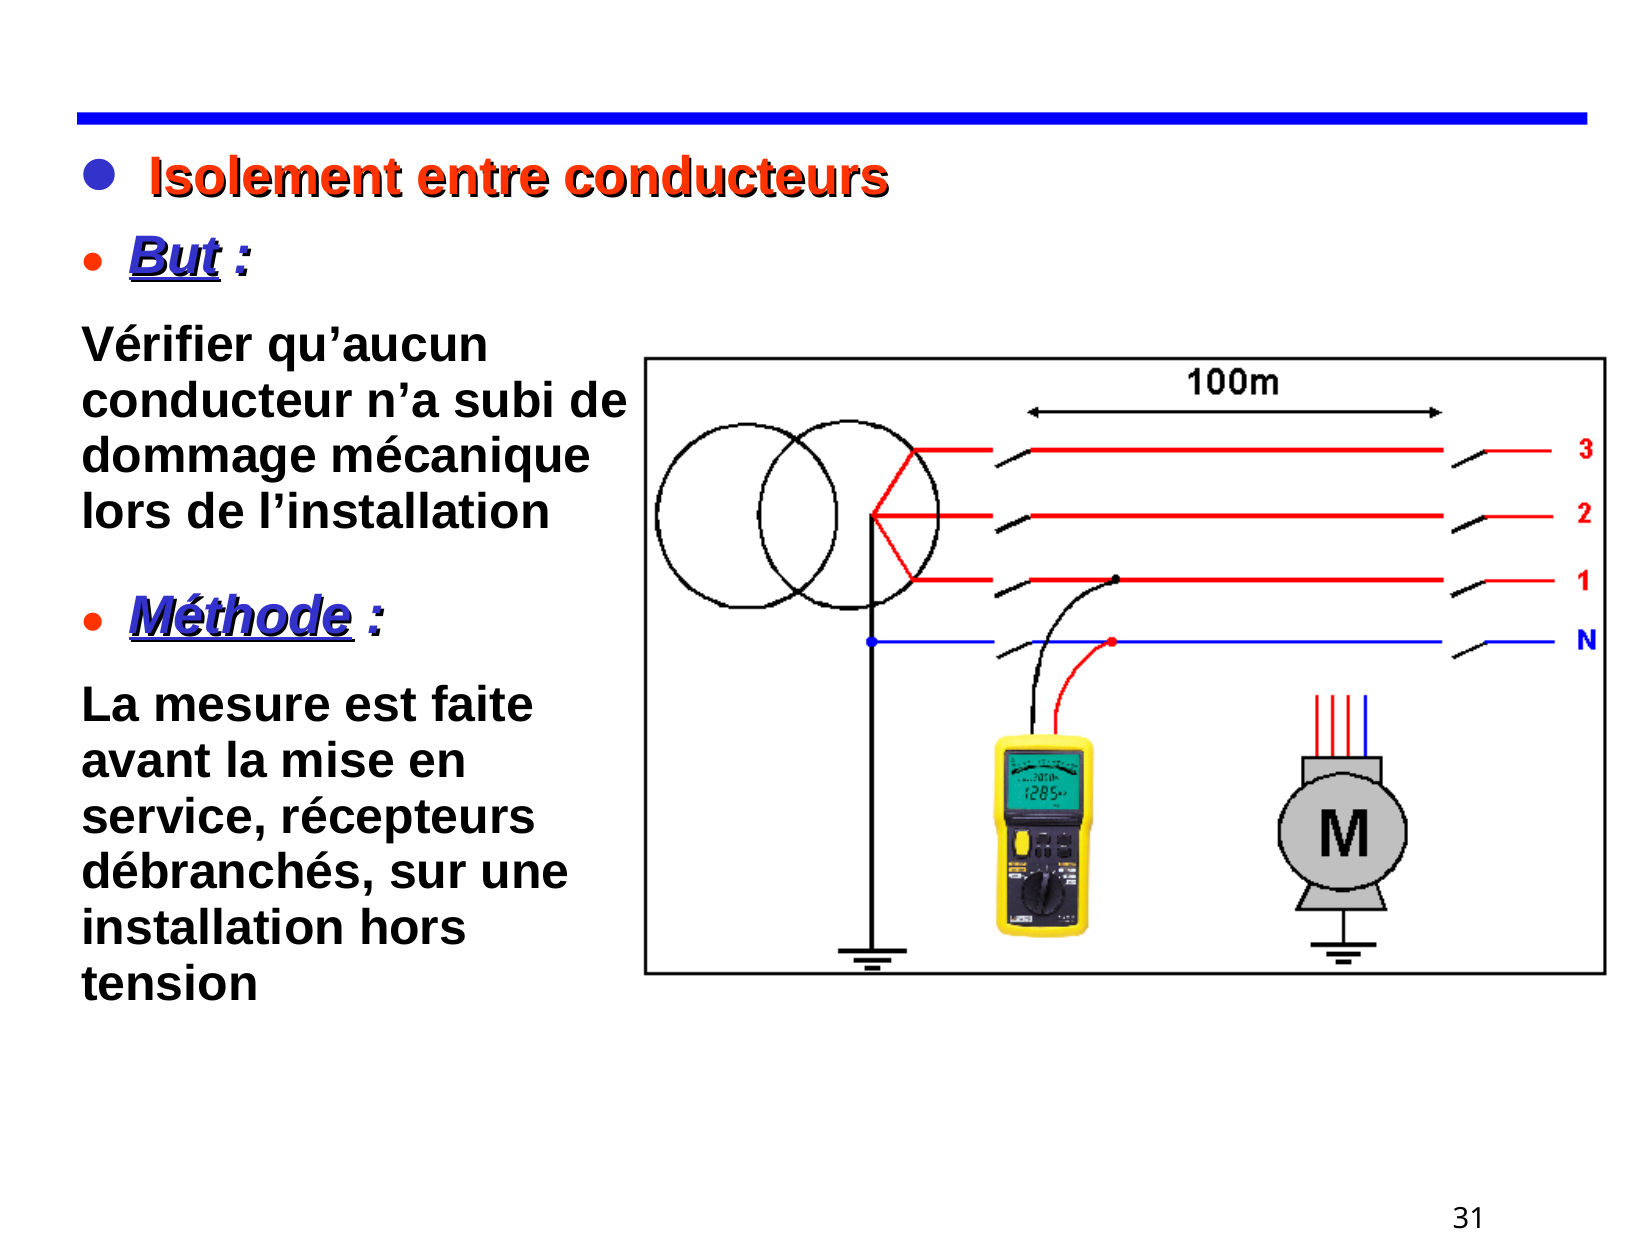

 Isolement entre conducteurs
 But :
Vérifier qu’aucun conducteur n’a subi de dommage mécanique lors de l’installation
 Méthode :
La mesure est faite avant la mise en service, récepteurs débranchés, sur une installation hors tension